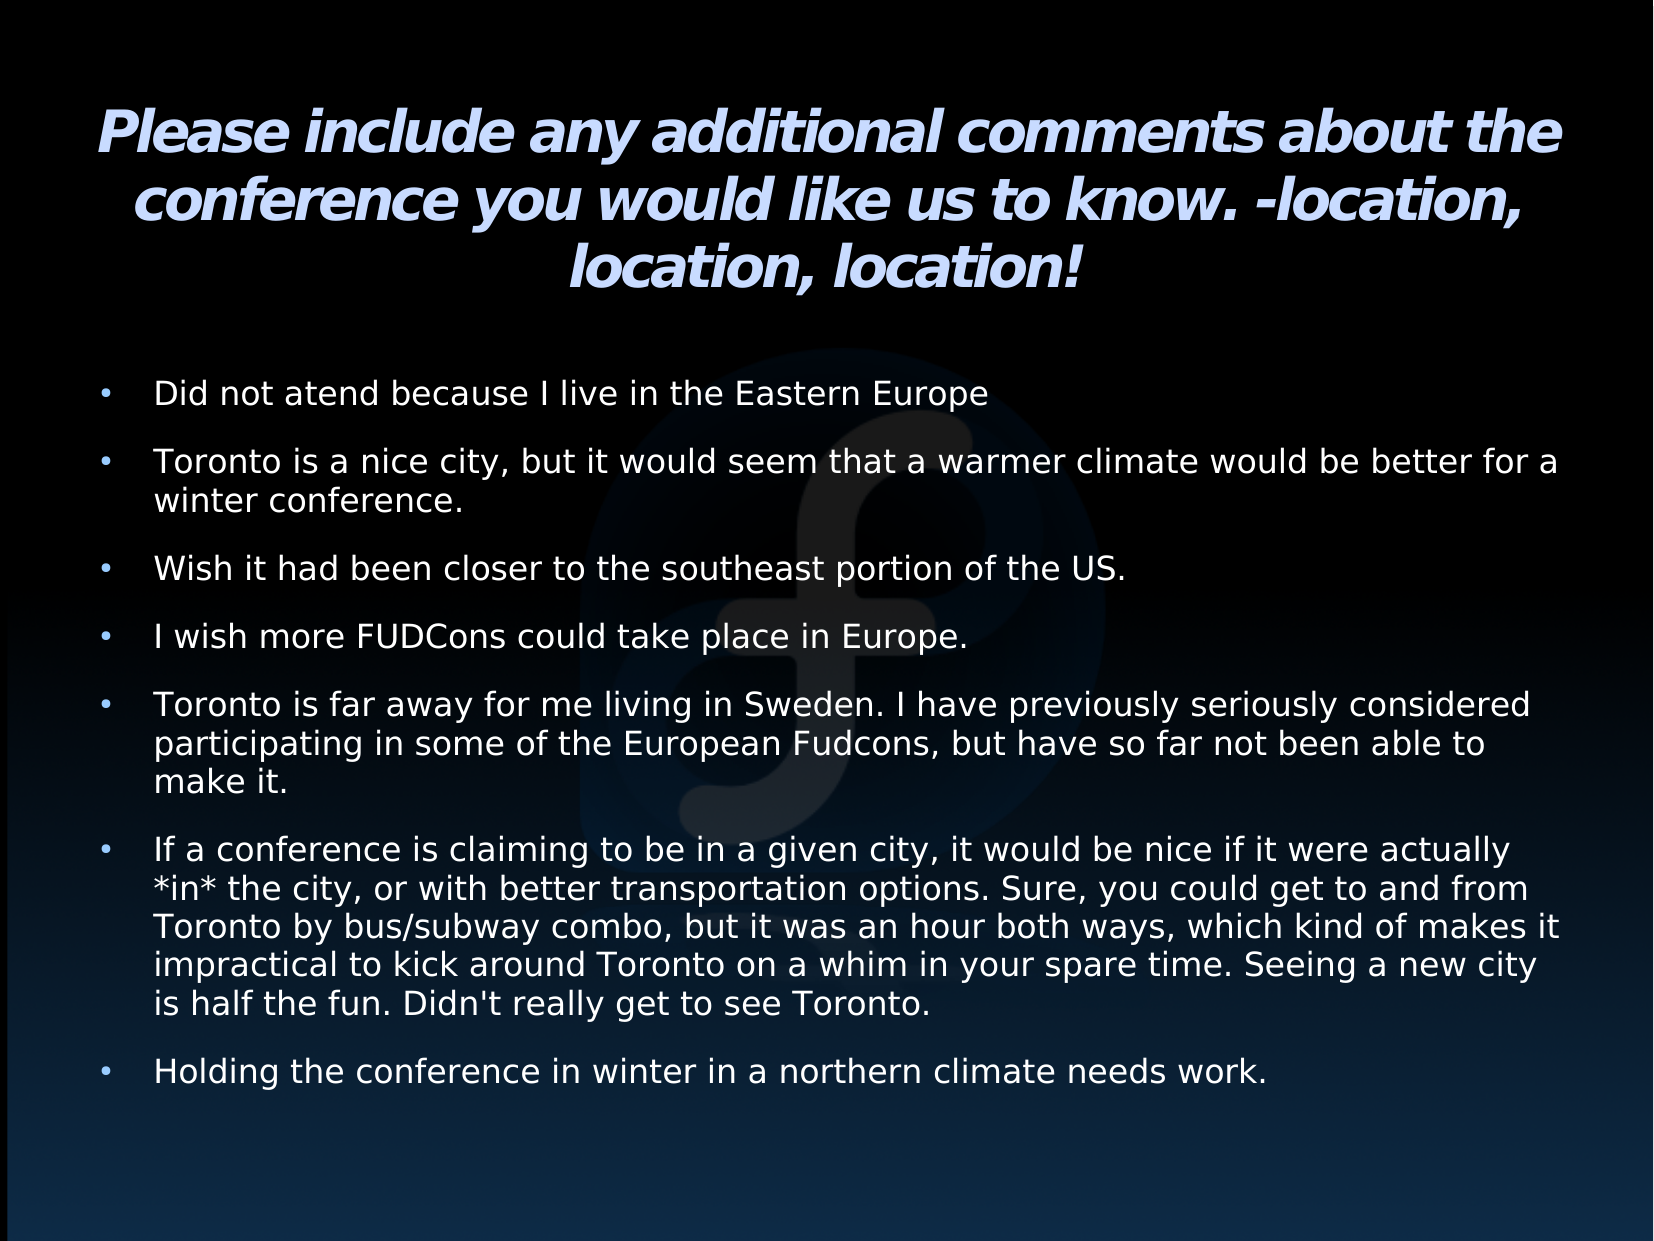

# Please include any additional comments about the conference you would like us to know. -location, location, location!
Did not atend because I live in the Eastern Europe
Toronto is a nice city, but it would seem that a warmer climate would be better for a winter conference.
Wish it had been closer to the southeast portion of the US.
I wish more FUDCons could take place in Europe.
Toronto is far away for me living in Sweden. I have previously seriously considered participating in some of the European Fudcons, but have so far not been able to make it.
If a conference is claiming to be in a given city, it would be nice if it were actually *in* the city, or with better transportation options. Sure, you could get to and from Toronto by bus/subway combo, but it was an hour both ways, which kind of makes it impractical to kick around Toronto on a whim in your spare time. Seeing a new city is half the fun. Didn't really get to see Toronto.
Holding the conference in winter in a northern climate needs work.